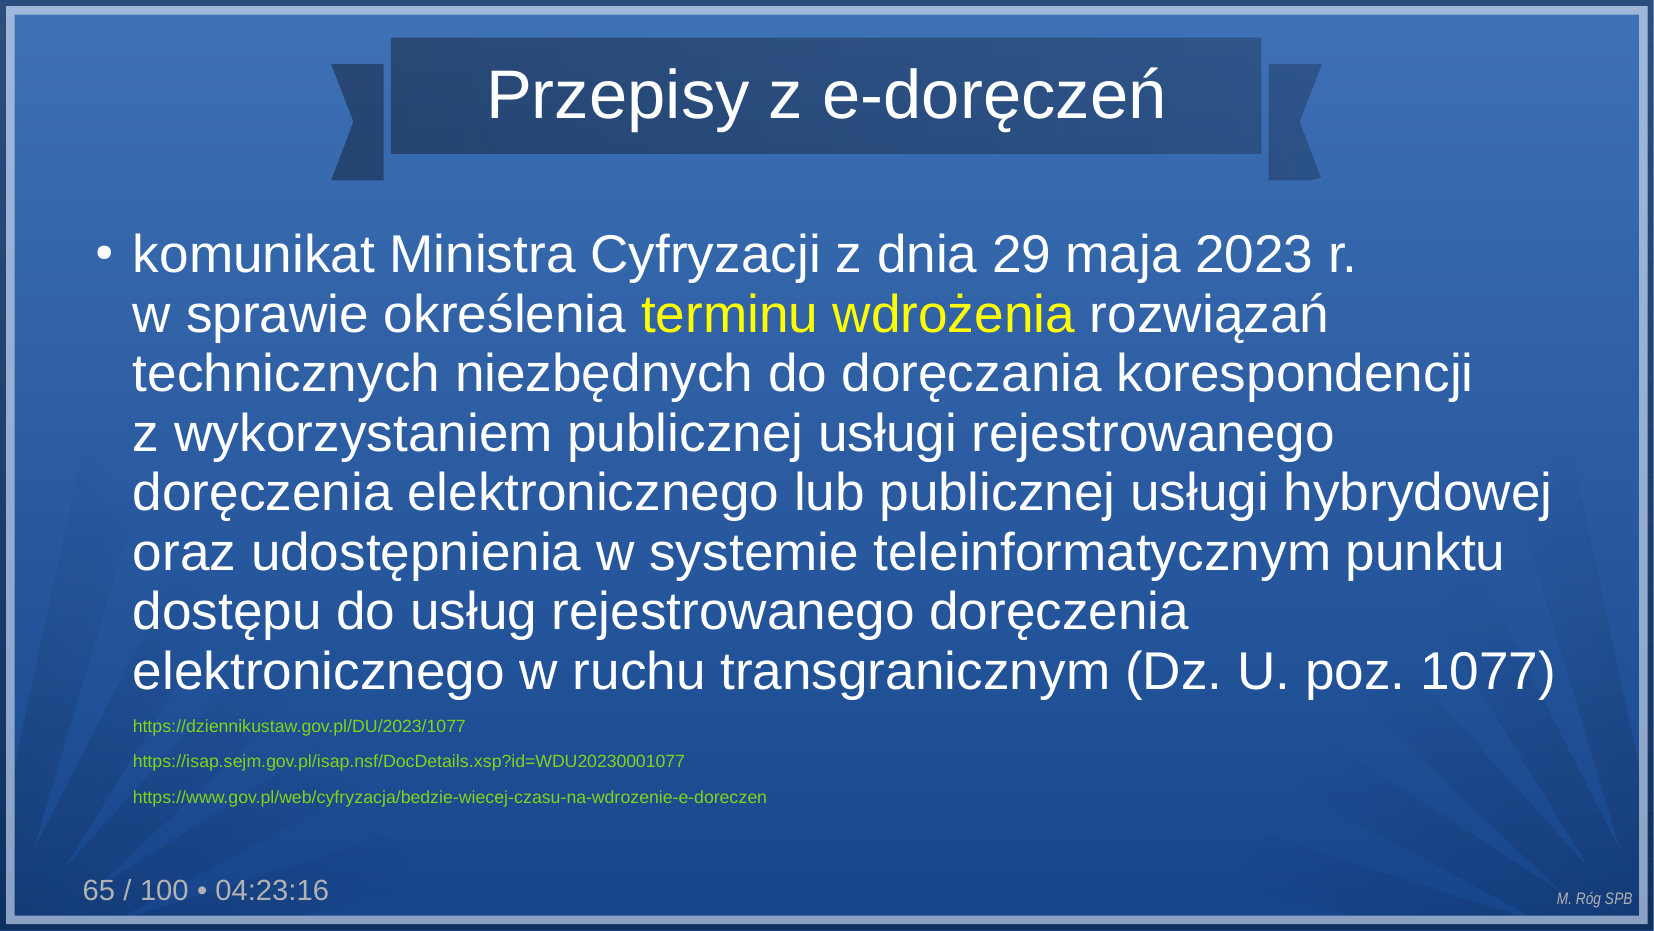

Przepisy z e-doręczeń
# komunikat Ministra Cyfryzacji z dnia 29 maja 2023 r. w sprawie określenia terminu wdrożenia rozwiązań technicznych niezbędnych do doręczania korespondencji z wykorzystaniem publicznej usługi rejestrowanego doręczenia elektronicznego lub publicznej usługi hybrydowej oraz udostępnienia w systemie teleinformatycznym punktu dostępu do usług rejestrowanego doręczenia elektronicznego w ruchu transgranicznym (Dz. U. poz. 1077)
https://dziennikustaw.gov.pl/DU/2023/1077
https://isap.sejm.gov.pl/isap.nsf/DocDetails.xsp?id=WDU20230001077
https://www.gov.pl/web/cyfryzacja/bedzie-wiecej-czasu-na-wdrozenie-e-doreczen